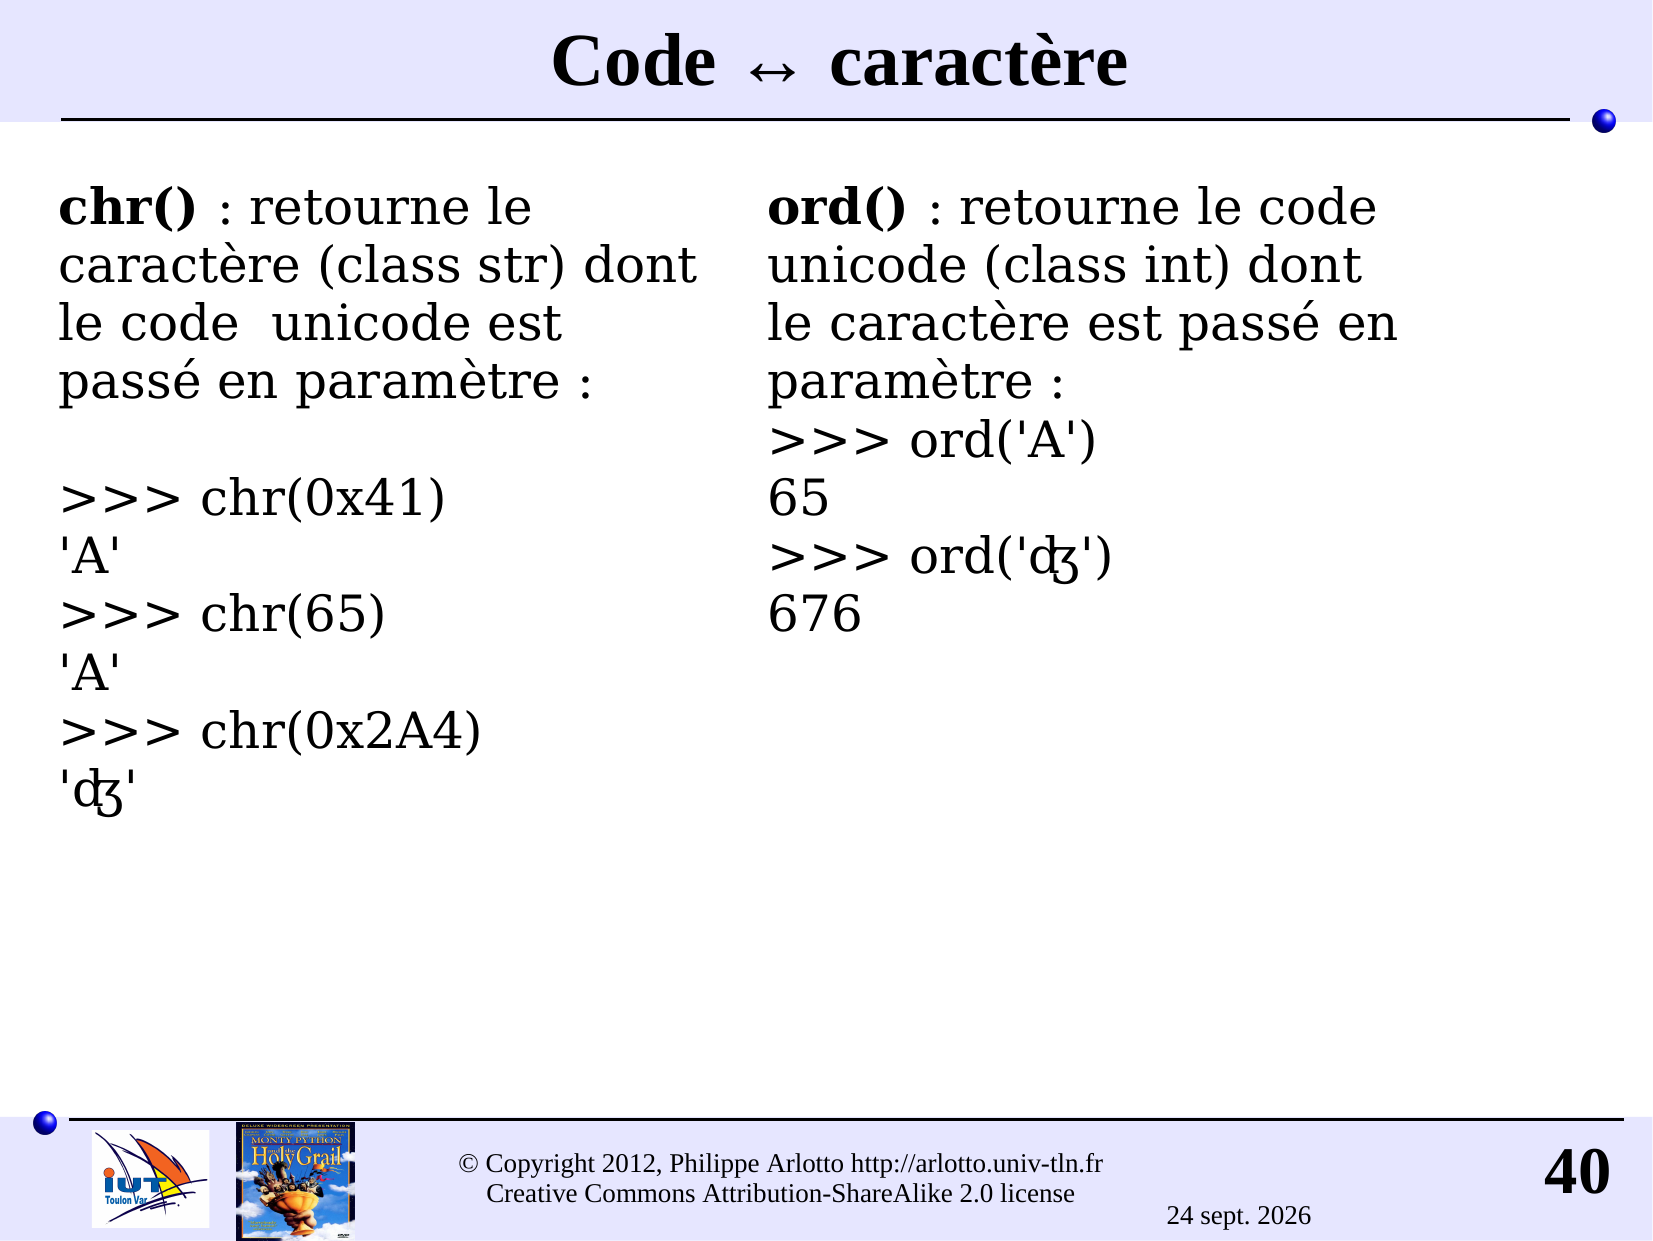

# Code ↔ caractère
chr() : retourne le caractère (class str) dont le code unicode est passé en paramètre :
>>> chr(0x41)
'A'
>>> chr(65)
'A'
>>> chr(0x2A4)
'ʤ'
ord() : retourne le code unicode (class int) dont le caractère est passé en paramètre :
>>> ord('A')
65
>>> ord('ʤ')
676